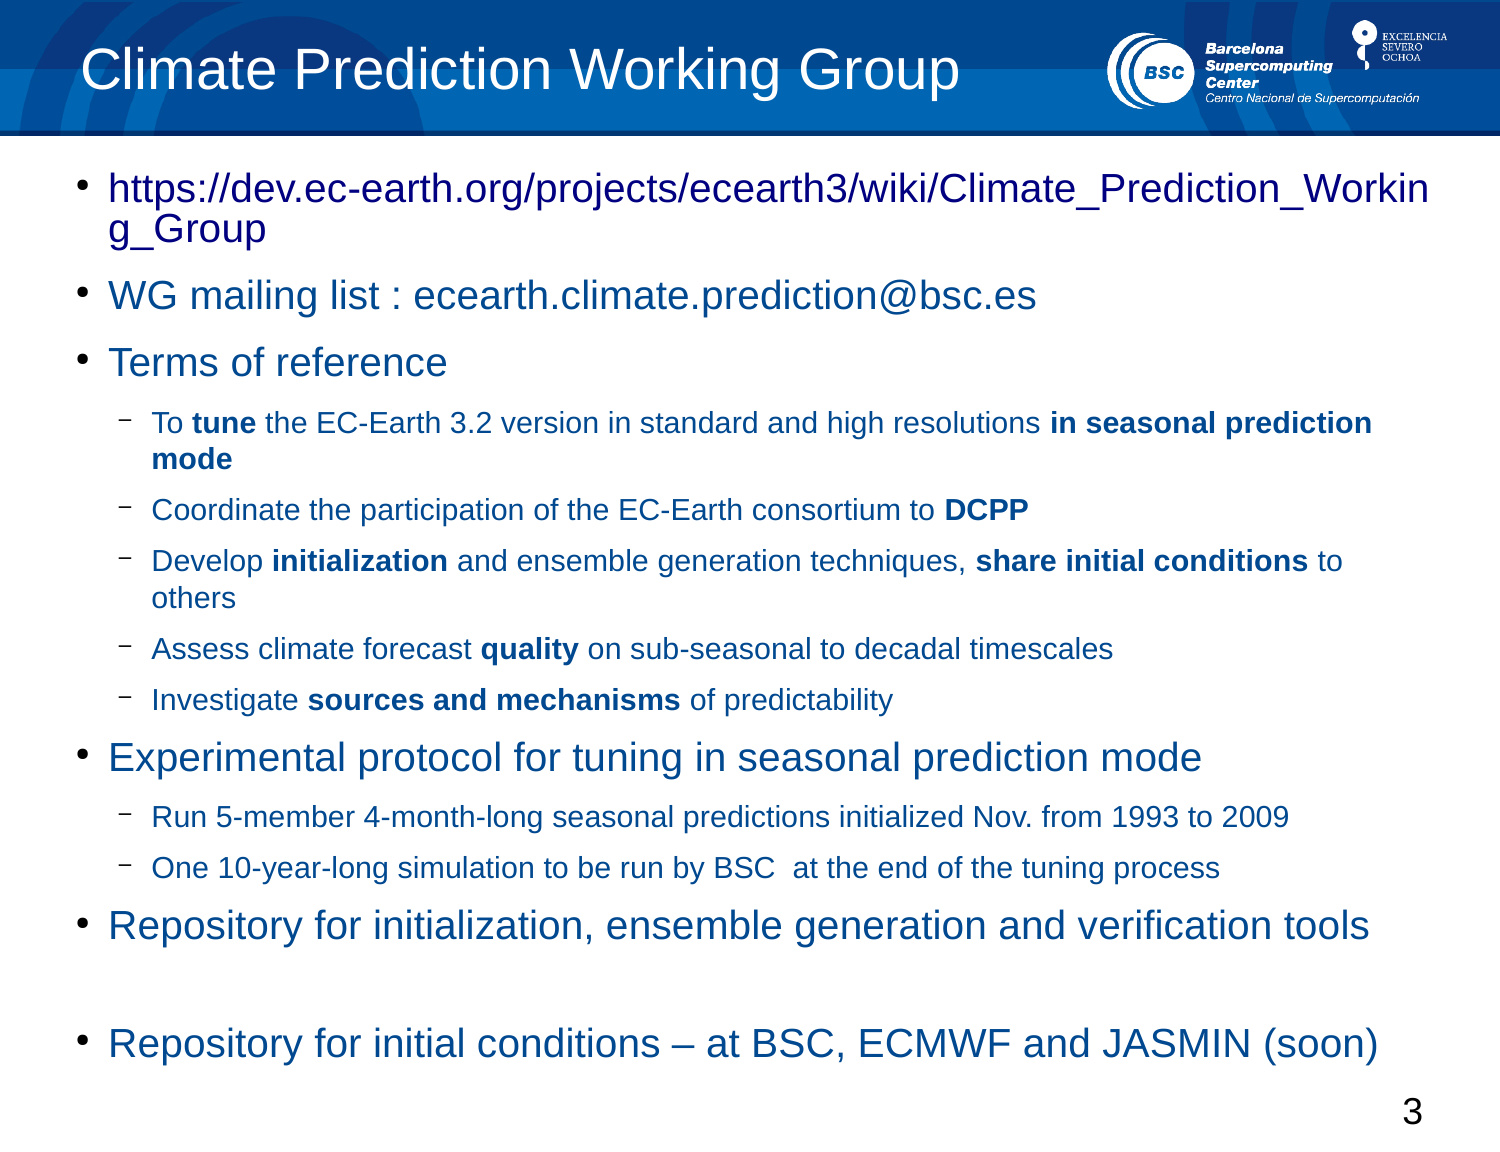

Climate Prediction Working Group
# https://dev.ec-earth.org/projects/ecearth3/wiki/Climate_Prediction_Working_Group
WG mailing list : ecearth.climate.prediction@bsc.es
Terms of reference
To tune the EC-Earth 3.2 version in standard and high resolutions in seasonal prediction mode
Coordinate the participation of the EC-Earth consortium to DCPP
Develop initialization and ensemble generation techniques, share initial conditions to others
Assess climate forecast quality on sub-seasonal to decadal timescales
Investigate sources and mechanisms of predictability
Experimental protocol for tuning in seasonal prediction mode
Run 5-member 4-month-long seasonal predictions initialized Nov. from 1993 to 2009
One 10-year-long simulation to be run by BSC at the end of the tuning process
Repository for initialization, ensemble generation and verification tools
Repository for initial conditions – at BSC, ECMWF and JASMIN (soon)